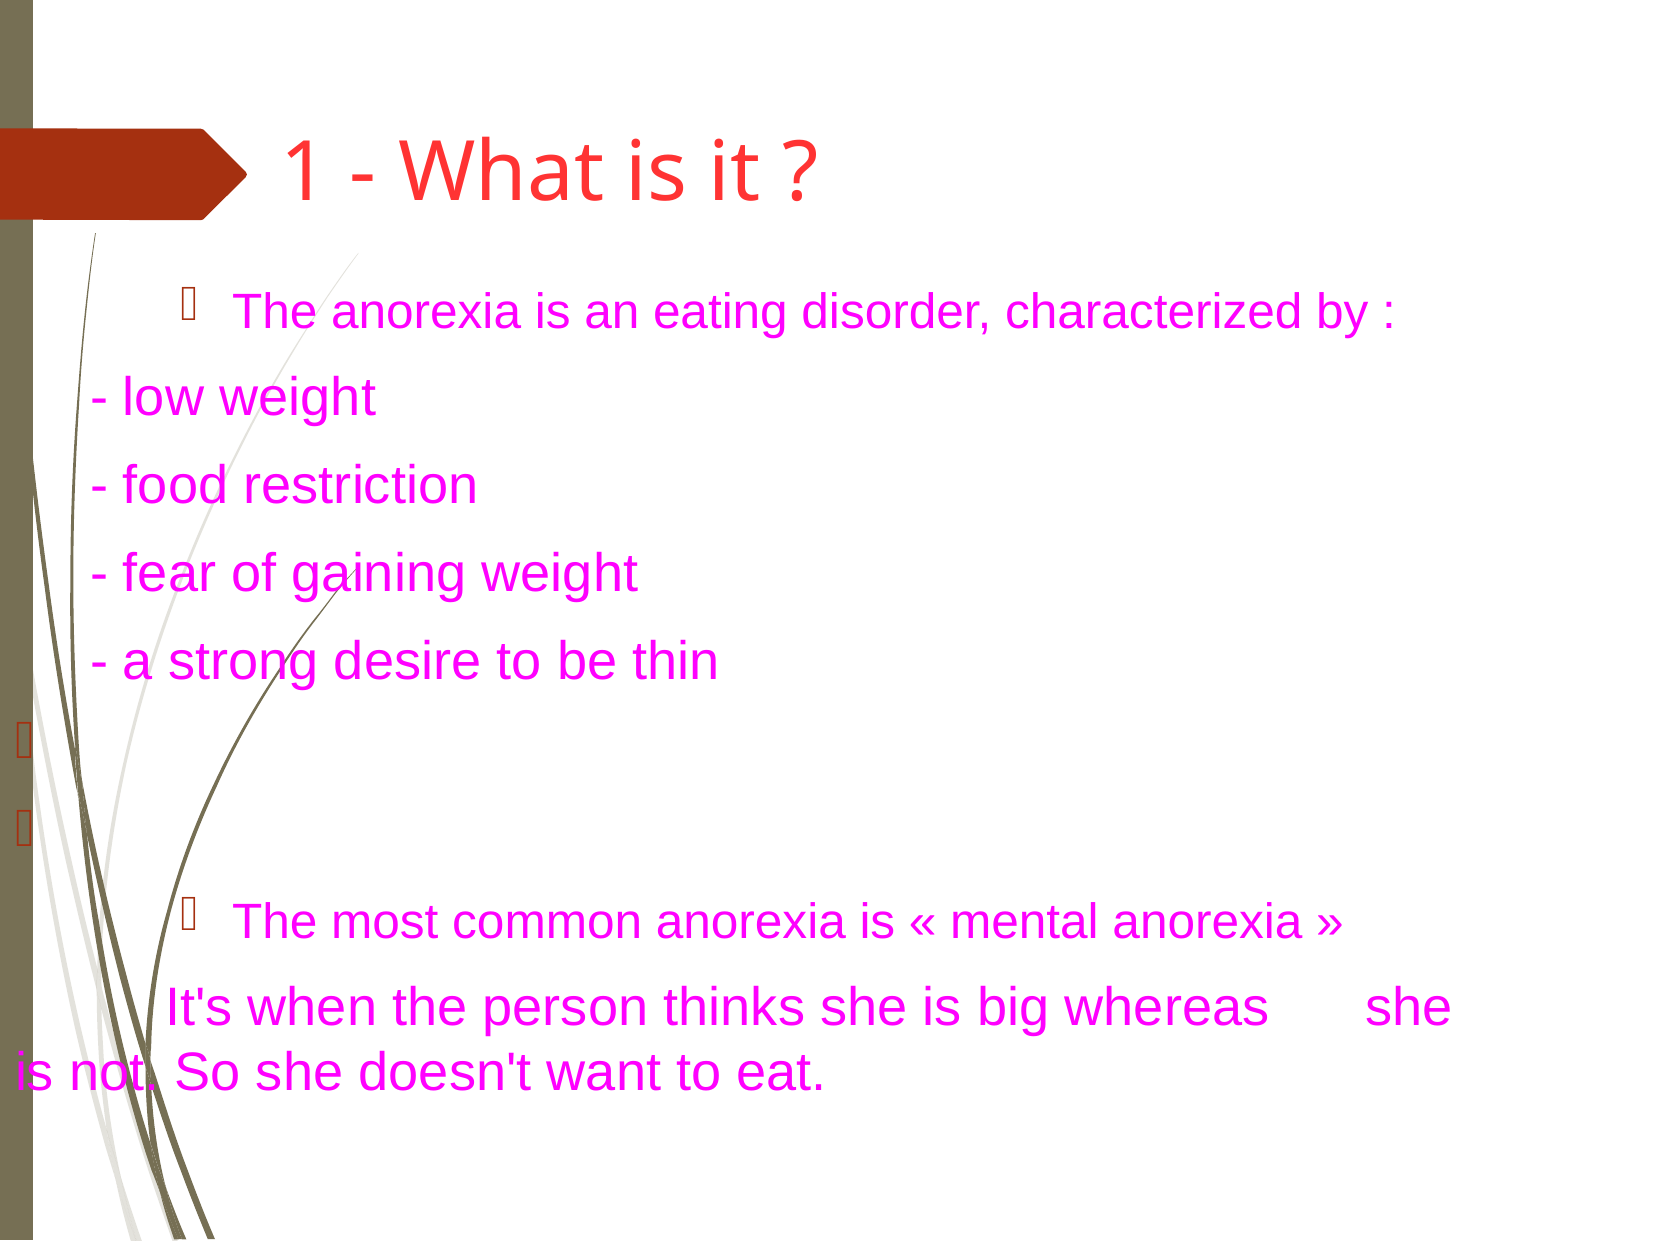

# 1 - What is it ?
The anorexia is an eating disorder, characterized by :
 - low weight
 - food restriction
 - fear of gaining weight
 - a strong desire to be thin
The most common anorexia is « mental anorexia »
 		It's when the person thinks she is big whereas 		she is not. So she doesn't want to eat.